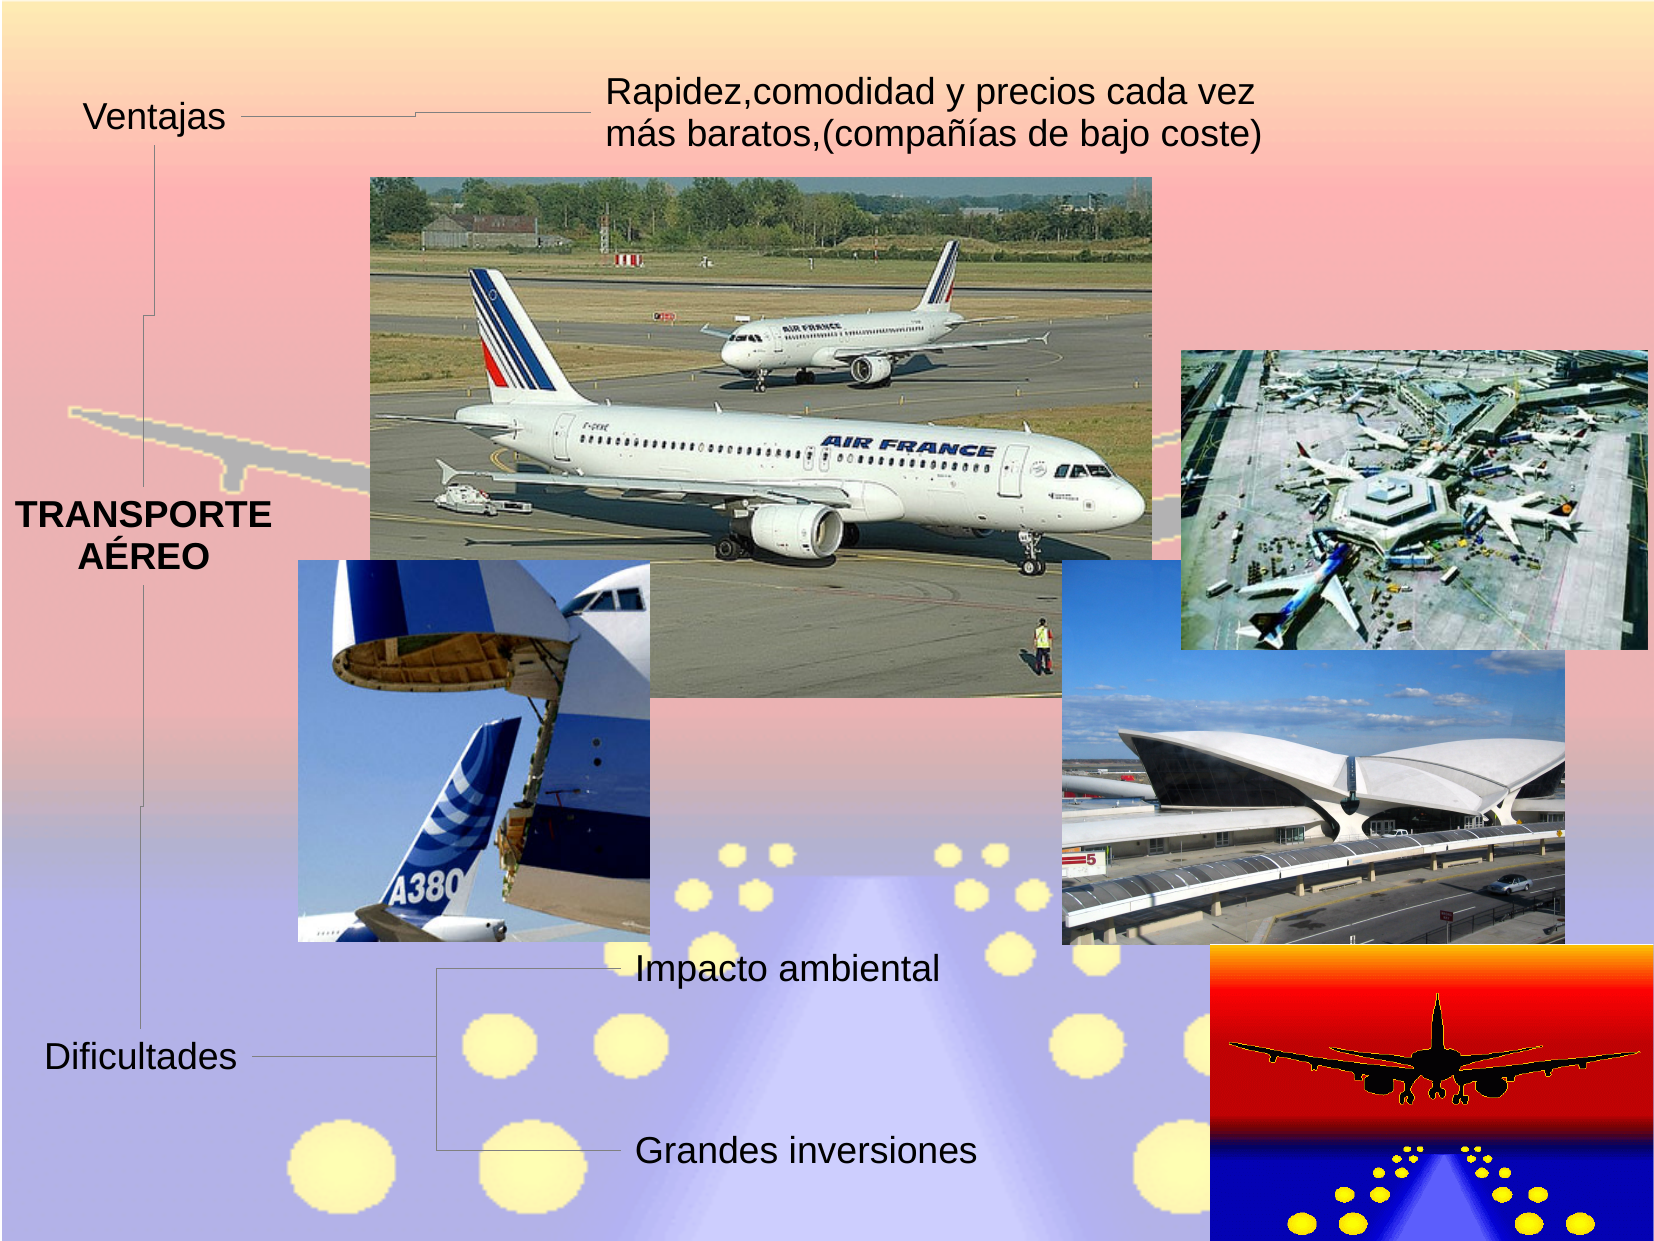

Rapidez,comodidad y precios cada vez
más baratos,(compañías de bajo coste)
Ventajas
TRANSPORTE
AÉREO
Impacto ambiental
Dificultades
Grandes inversiones